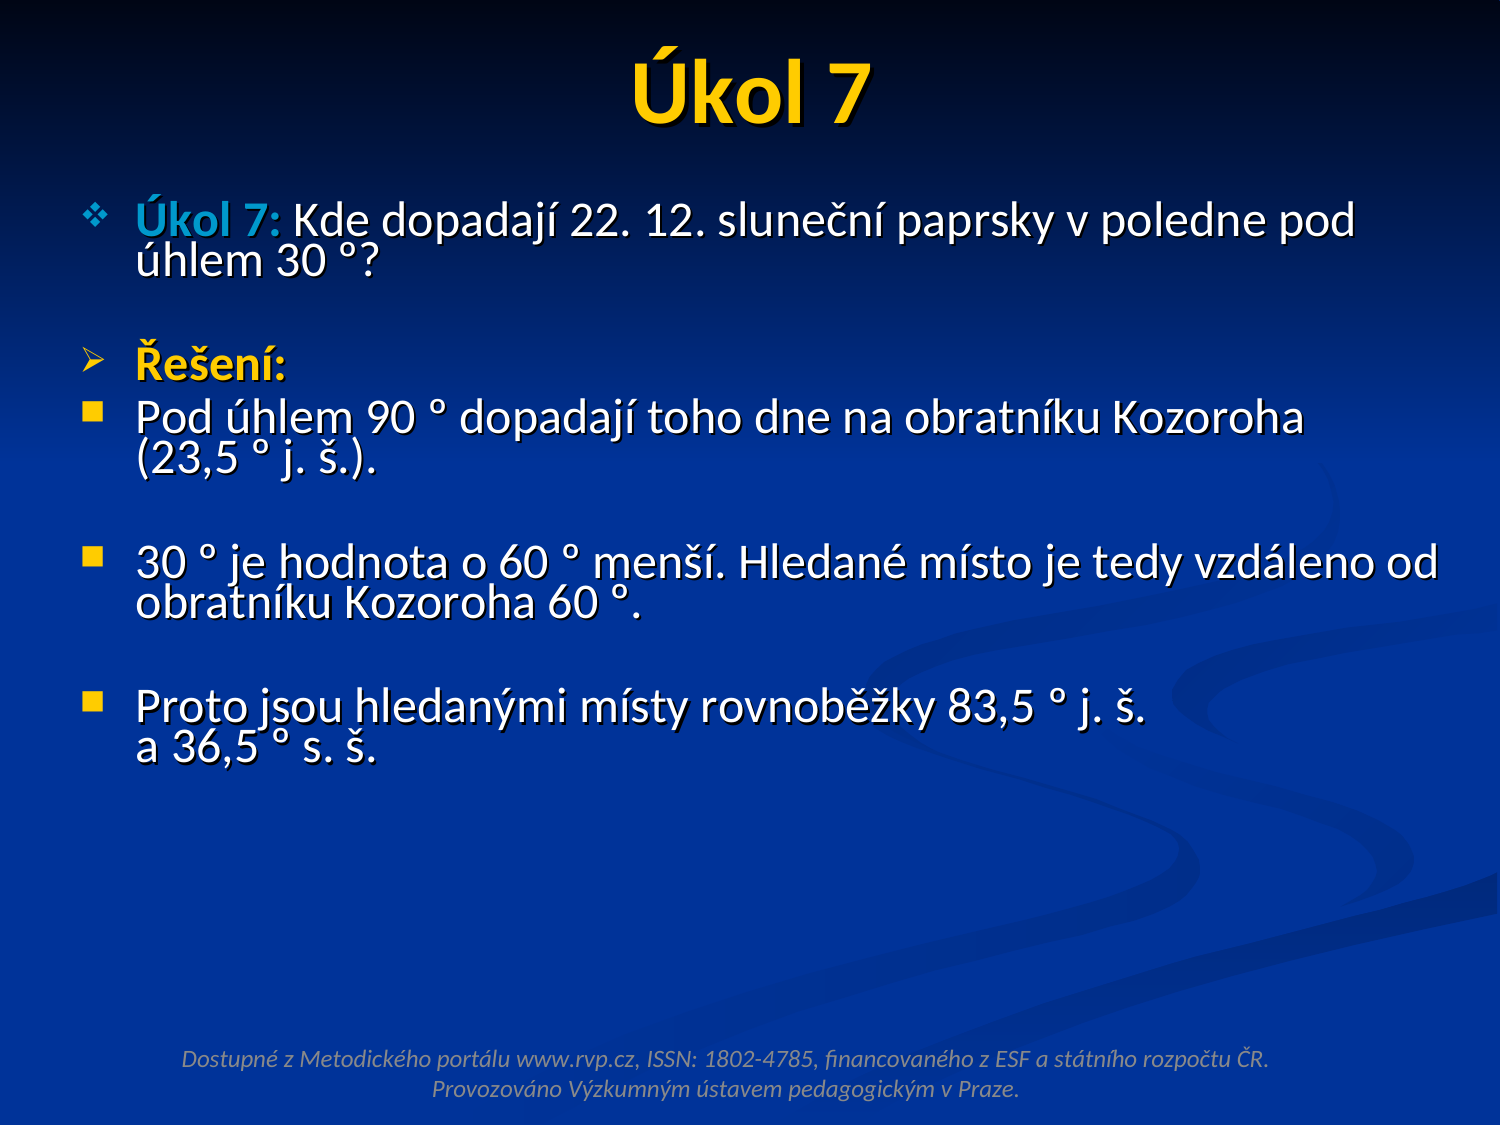

# Úkol 7
Úkol 7: Kde dopadají 22. 12. sluneční paprsky v poledne pod úhlem 30 º?
Řešení:
Pod úhlem 90 º dopadají toho dne na obratníku Kozoroha
(23,5 º j. š.).
30 º je hodnota o 60 º menší. Hledané místo je tedy vzdáleno od obratníku Kozoroha 60 º.
Proto jsou hledanými místy rovnoběžky 83,5 º j. š.
a 36,5 º s. š.
Dostupné z Metodického portálu www.rvp.cz, ISSN: 1802-4785, financovaného z ESF a státního rozpočtu ČR. Provozováno Výzkumným ústavem pedagogickým v Praze.